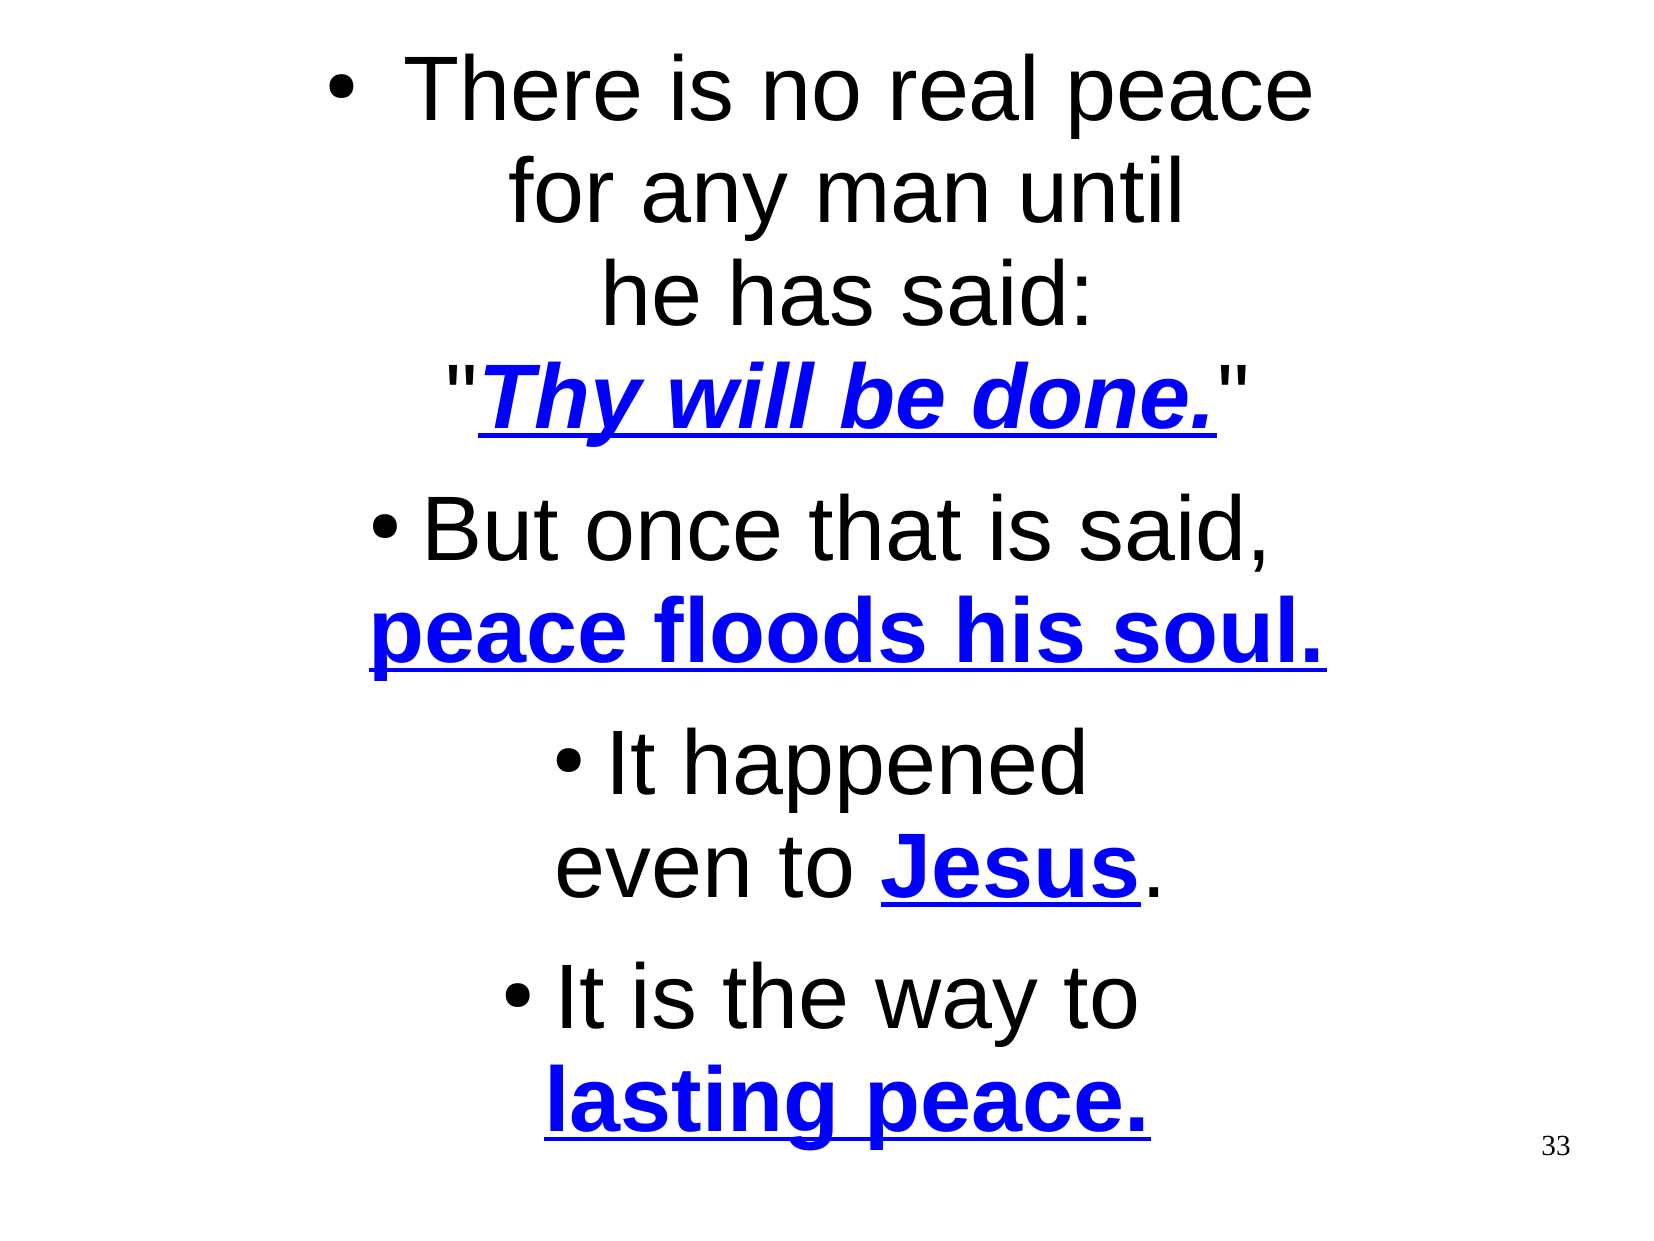

# There is no real peace for any man until he has said: "Thy will be done."
But once that is said,
peace floods his soul.
It happened
even to Jesus.
It is the way to
lasting peace.
33